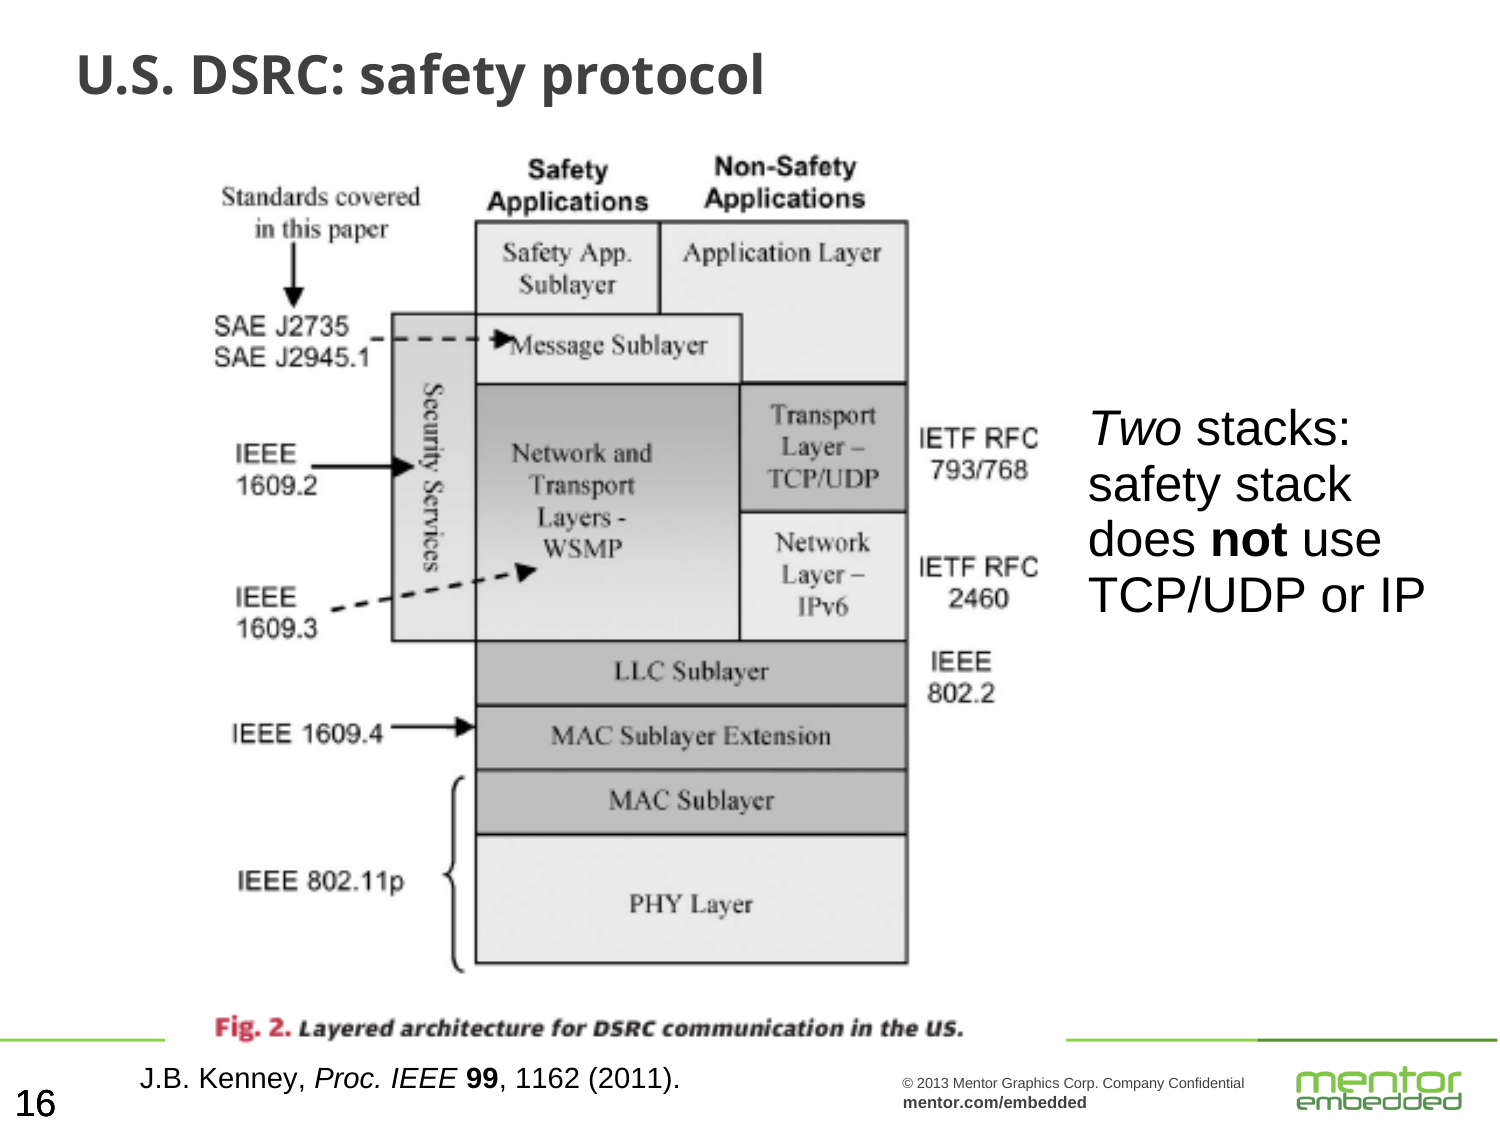

# U.S. DSRC: safety protocol
Two stacks:
safety stack
does not use
TCP/UDP or IP
J.B. Kenney, Proc. IEEE 99, 1162 (2011).